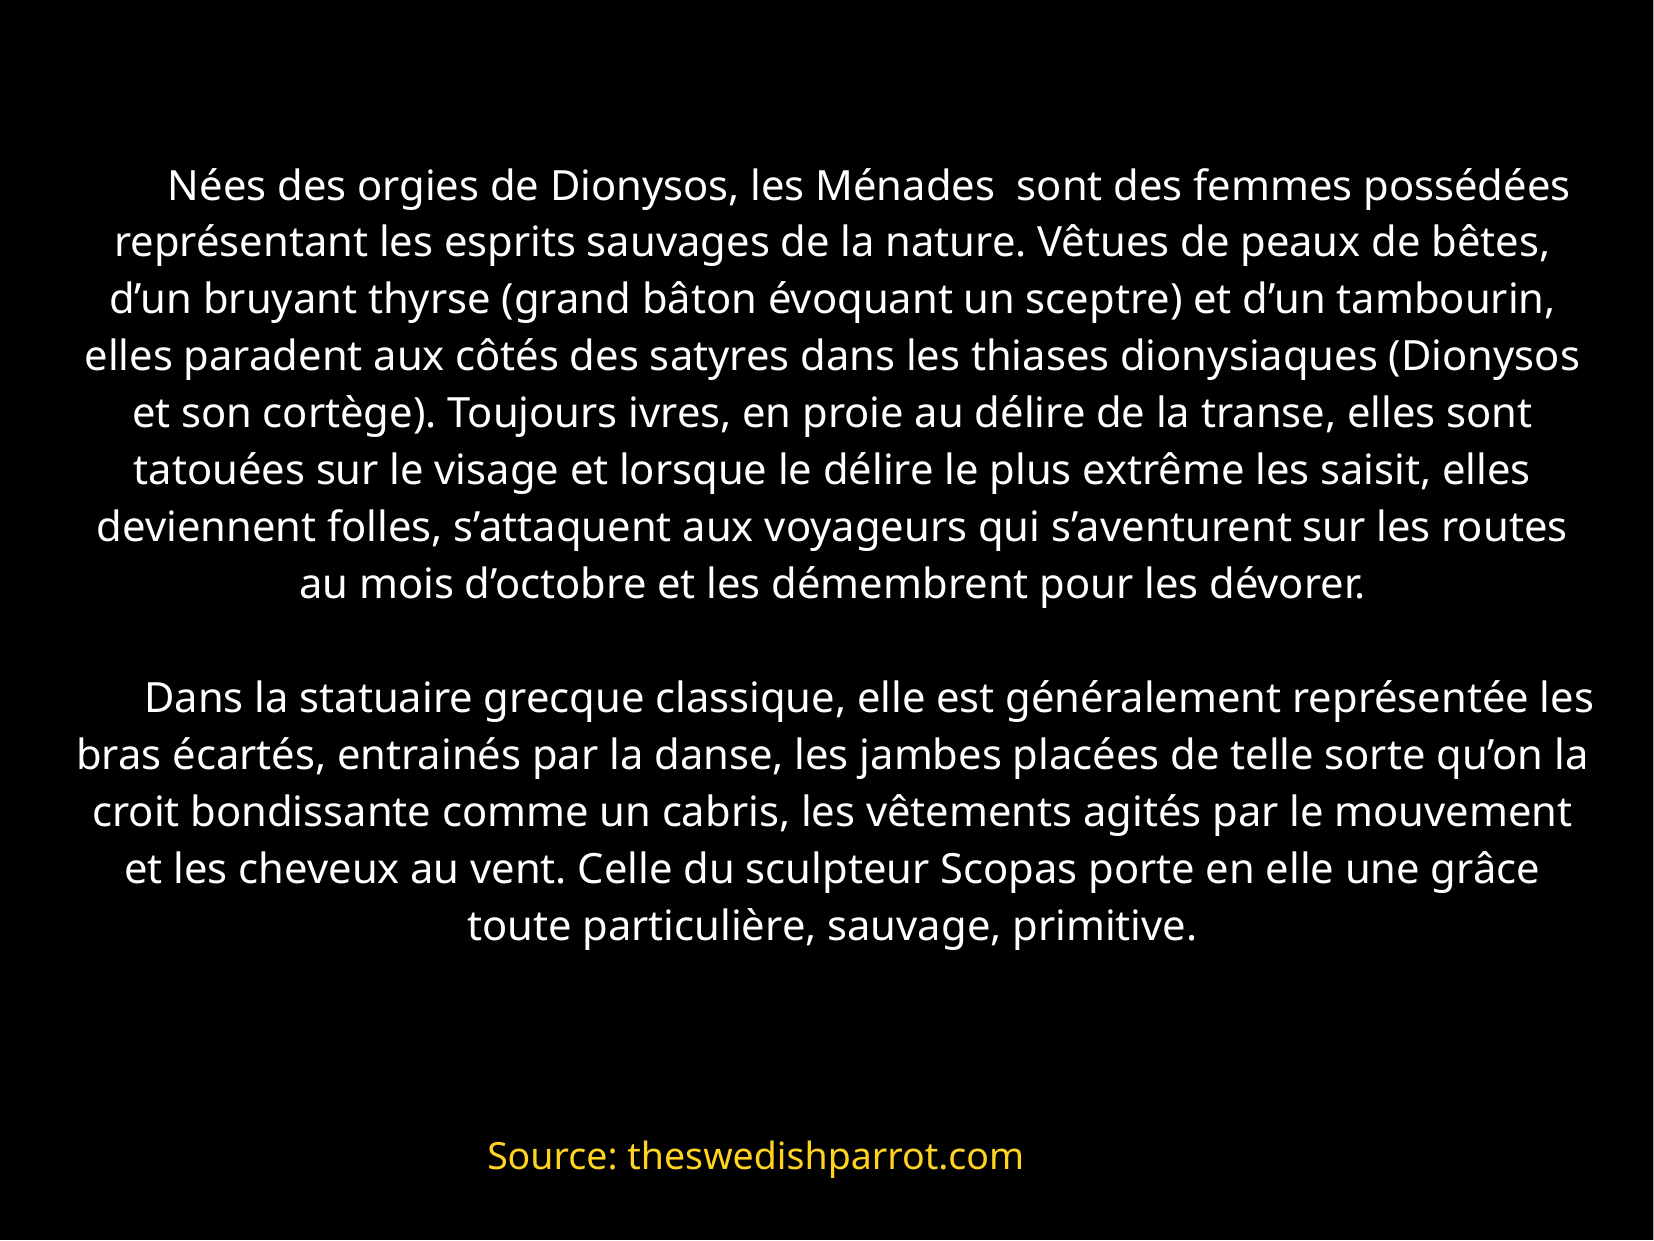

# Nées des orgies de Dionysos, les Ménades sont des femmes possédées représentant les esprits sauvages de la nature. Vêtues de peaux de bêtes, d’un bruyant thyrse (grand bâton évoquant un sceptre) et d’un tambourin, elles paradent aux côtés des satyres dans les thiases dionysiaques (Dionysos et son cortège). Toujours ivres, en proie au délire de la transe, elles sont tatouées sur le visage et lorsque le délire le plus extrême les saisit, elles deviennent folles, s’attaquent aux voyageurs qui s’aventurent sur les routes au mois d’octobre et les démembrent pour les dévorer.
	Dans la statuaire grecque classique, elle est généralement représentée les bras écartés, entrainés par la danse, les jambes placées de telle sorte qu’on la croit bondissante comme un cabris, les vêtements agités par le mouvement et les cheveux au vent. Celle du sculpteur Scopas porte en elle une grâce toute particulière, sauvage, primitive.
Source: theswedishparrot.com